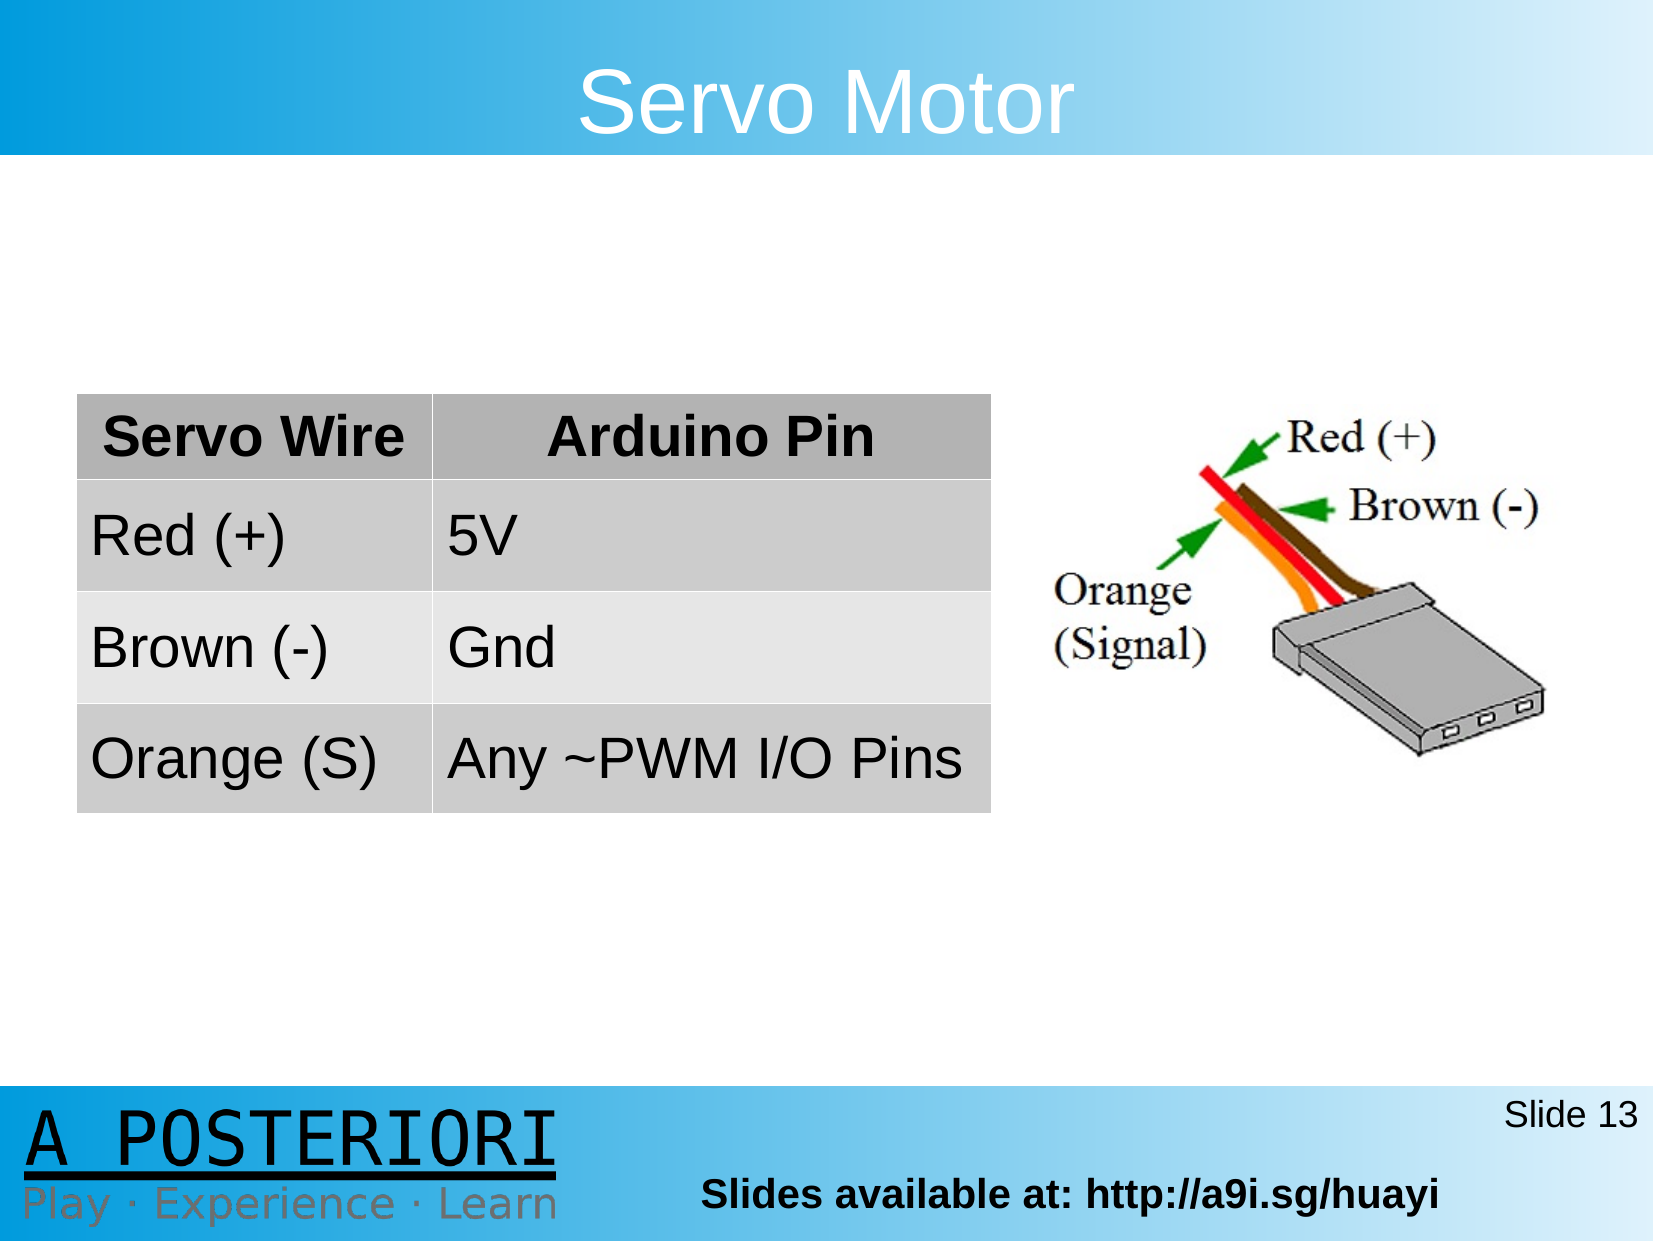

# Servo Motor
| Servo Wire | Arduino Pin |
| --- | --- |
| Red (+) | 5V |
| Brown (-) | Gnd |
| Orange (S) | Any ~PWM I/O Pins |